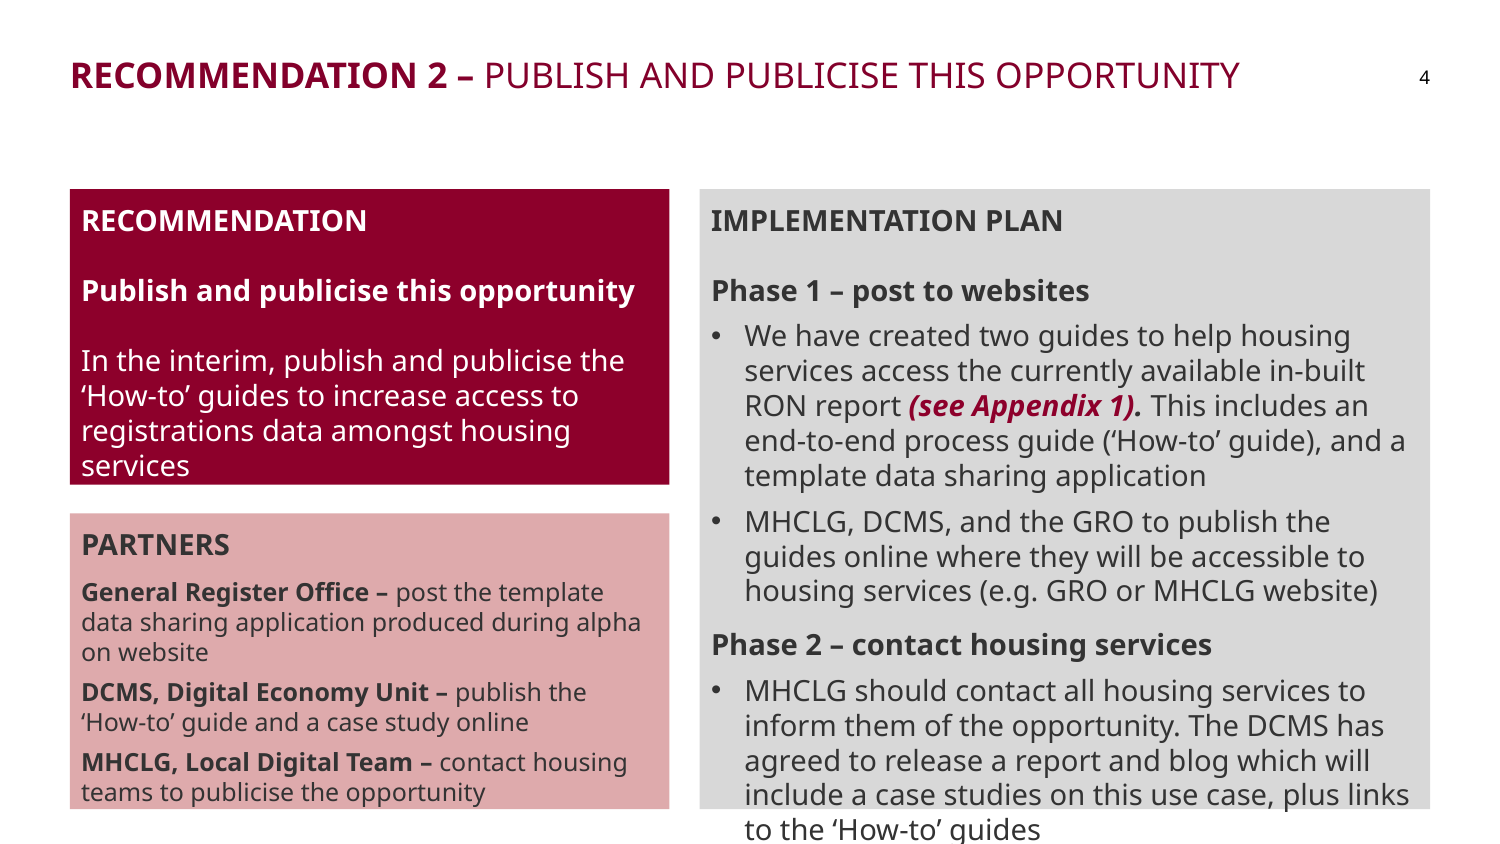

# RECOMMENDATION 2 – PUBLISH AND PUBLICISE THIS OPPORTUNITY
RECOMMENDATION
Publish and publicise this opportunity
In the interim, publish and publicise the ‘How-to’ guides to increase access to registrations data amongst housing services
IMPLEMENTATION PLAN
Phase 1 – post to websites
We have created two guides to help housing services access the currently available in-built RON report (see Appendix 1). This includes an end-to-end process guide (‘How-to’ guide), and a template data sharing application
MHCLG, DCMS, and the GRO to publish the guides online where they will be accessible to housing services (e.g. GRO or MHCLG website)
Phase 2 – contact housing services
MHCLG should contact all housing services to inform them of the opportunity. The DCMS has agreed to release a report and blog which will include a case studies on this use case, plus links to the ‘How-to’ guides
PARTNERS
General Register Office – post the template data sharing application produced during alpha on website
DCMS, Digital Economy Unit – publish the ‘How-to’ guide and a case study online
MHCLG, Local Digital Team – contact housing teams to publicise the opportunity